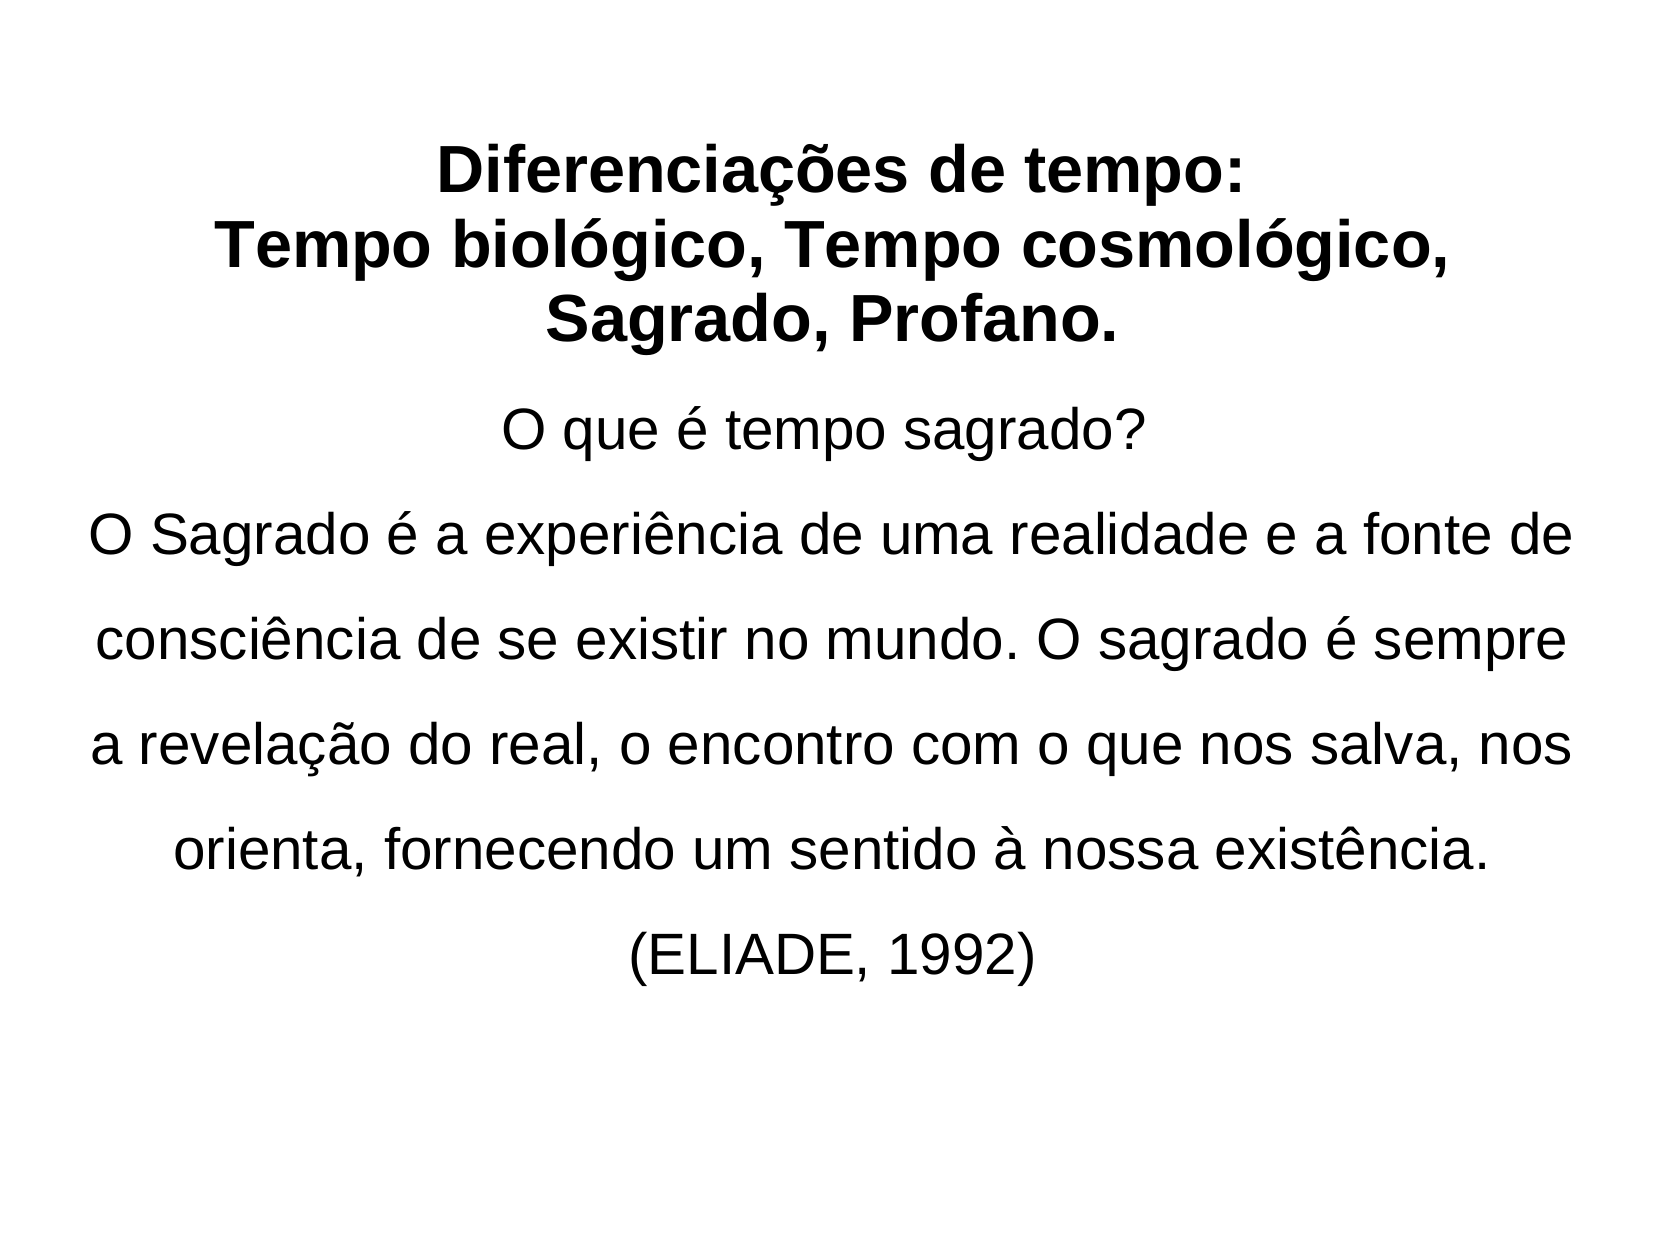

Diferenciações de tempo:
Tempo biológico, Tempo cosmológico, Sagrado, Profano.
O que é tempo sagrado?
O Sagrado é a experiência de uma realidade e a fonte de consciência de se existir no mundo. O sagrado é sempre a revelação do real, o encontro com o que nos salva, nos orienta, fornecendo um sentido à nossa existência.(ELIADE, 1992)